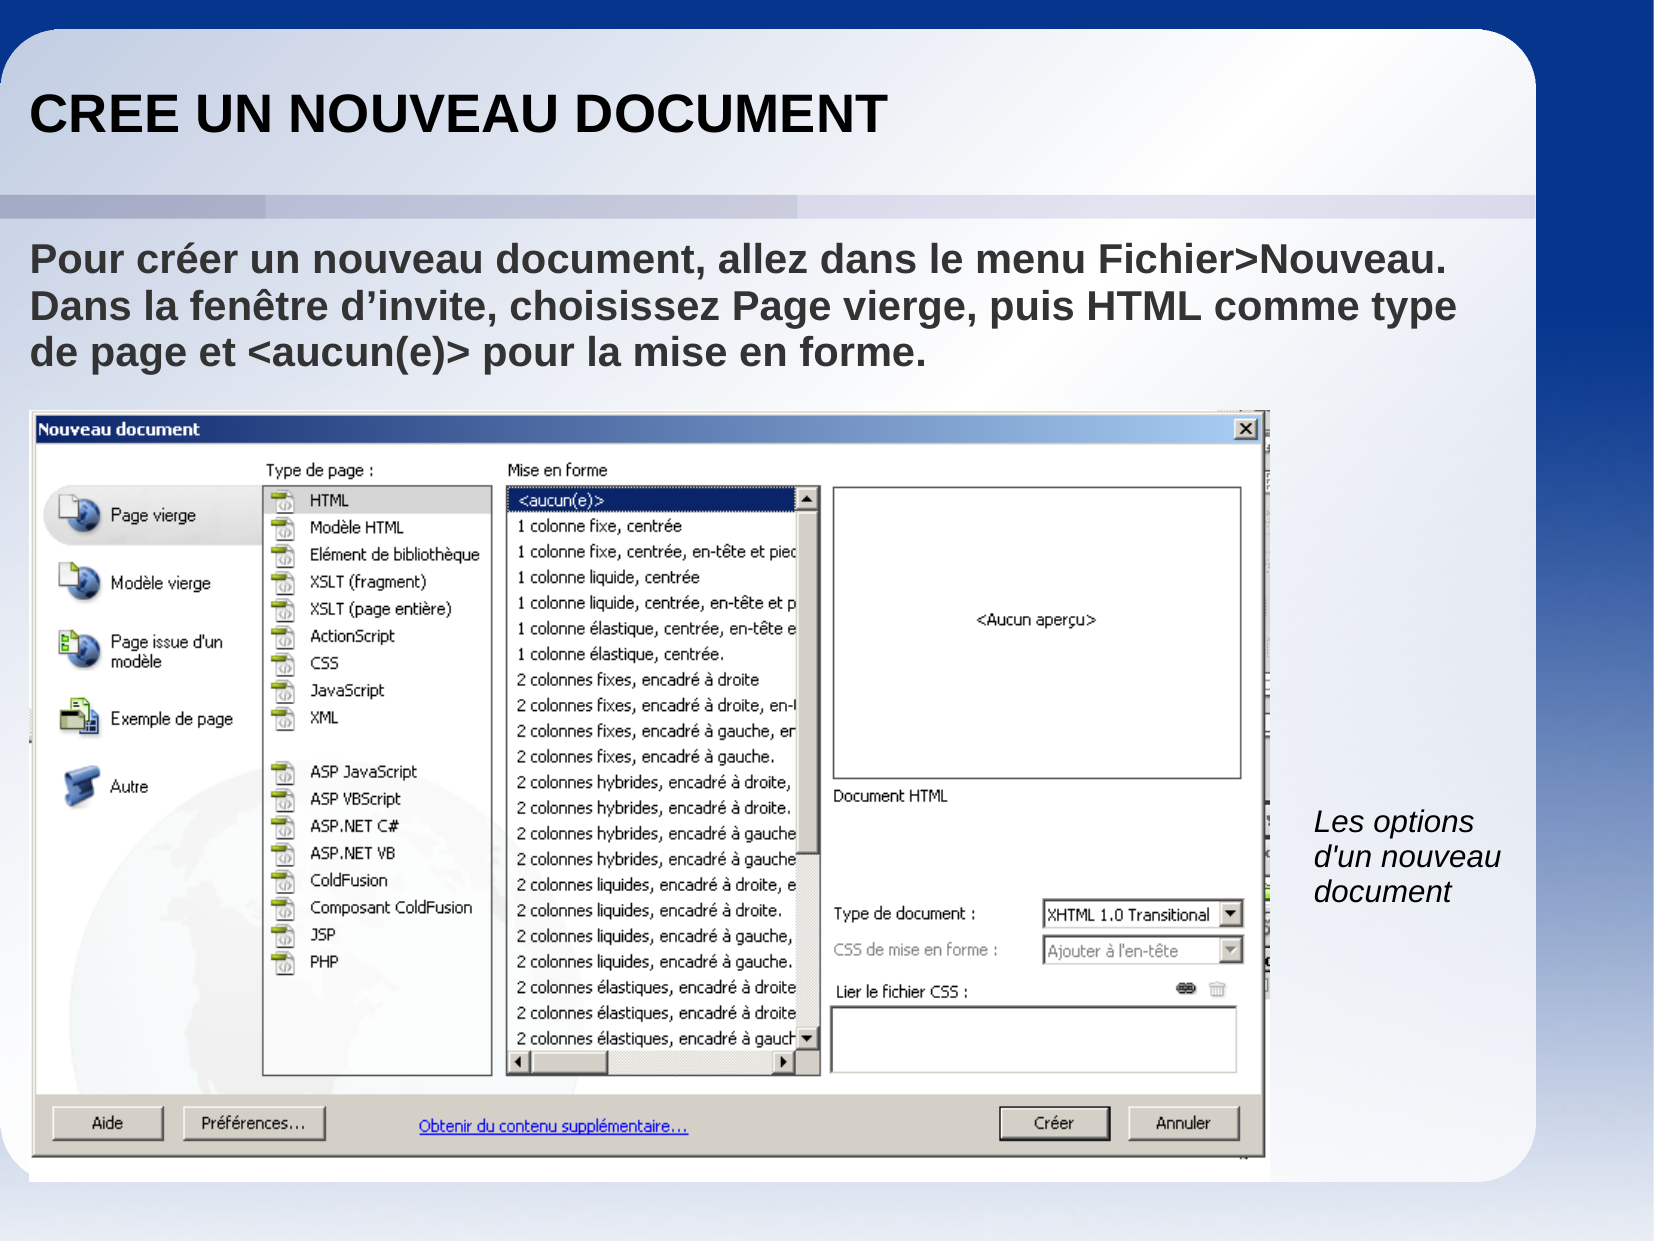

# CREE UN NOUVEAU DOCUMENT
Pour créer un nouveau document, allez dans le menu Fichier>Nouveau. Dans la fenêtre d’invite, choisissez Page vierge, puis HTML comme type de page et <aucun(e)> pour la mise en forme.
Les options d'un nouveau document